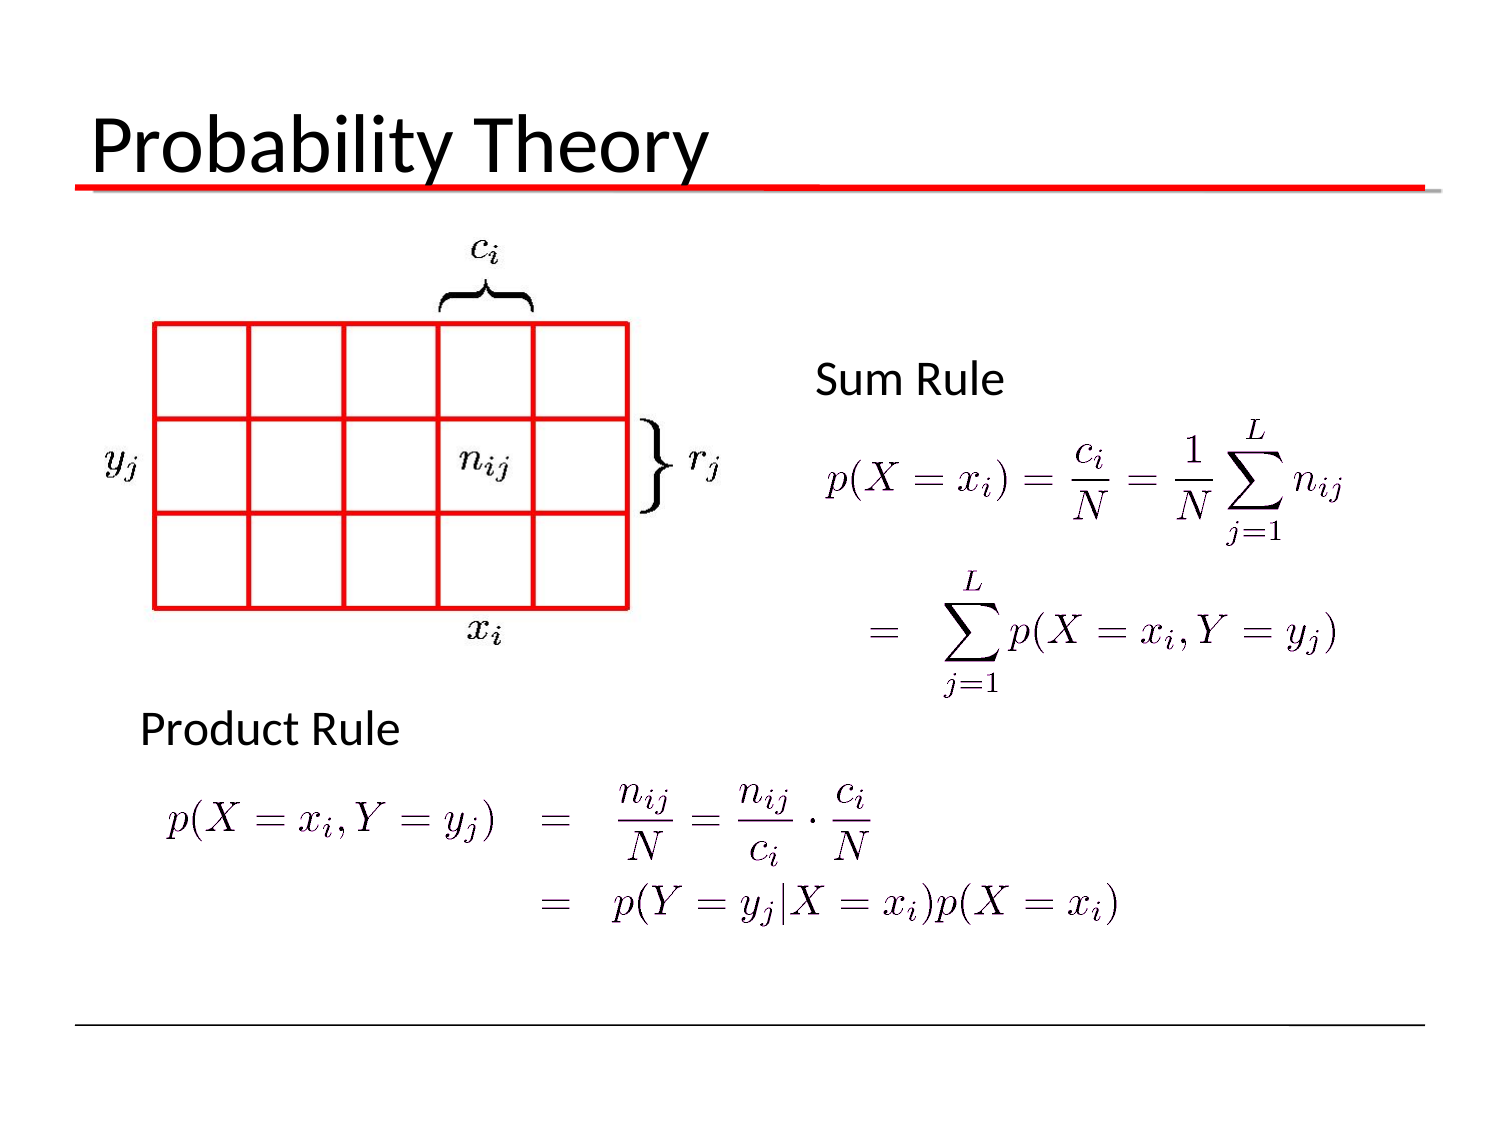

# Probability Theory
Sum Rule
Product Rule